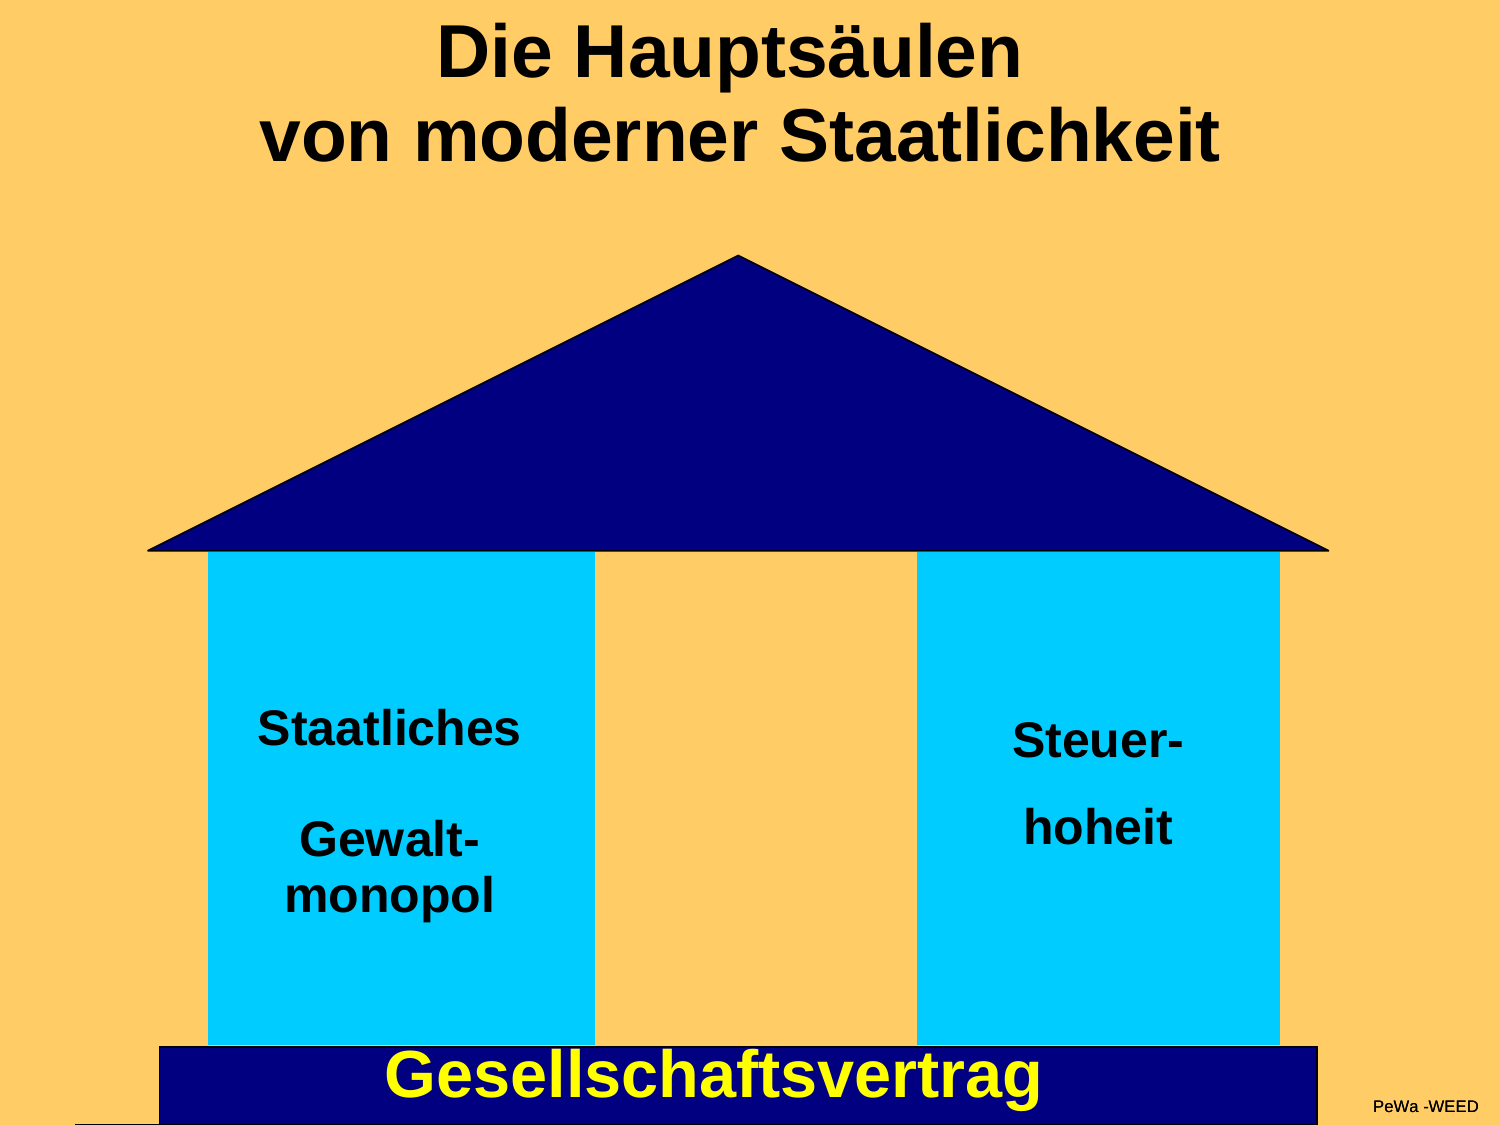

# Die Hauptsäulen von moderner Staatlichkeit
Staatliches
Gewalt-monopol
Steuer-
hoheit
Gesellschaftsvertrag
PeWa -WEED
PeWa -WEED